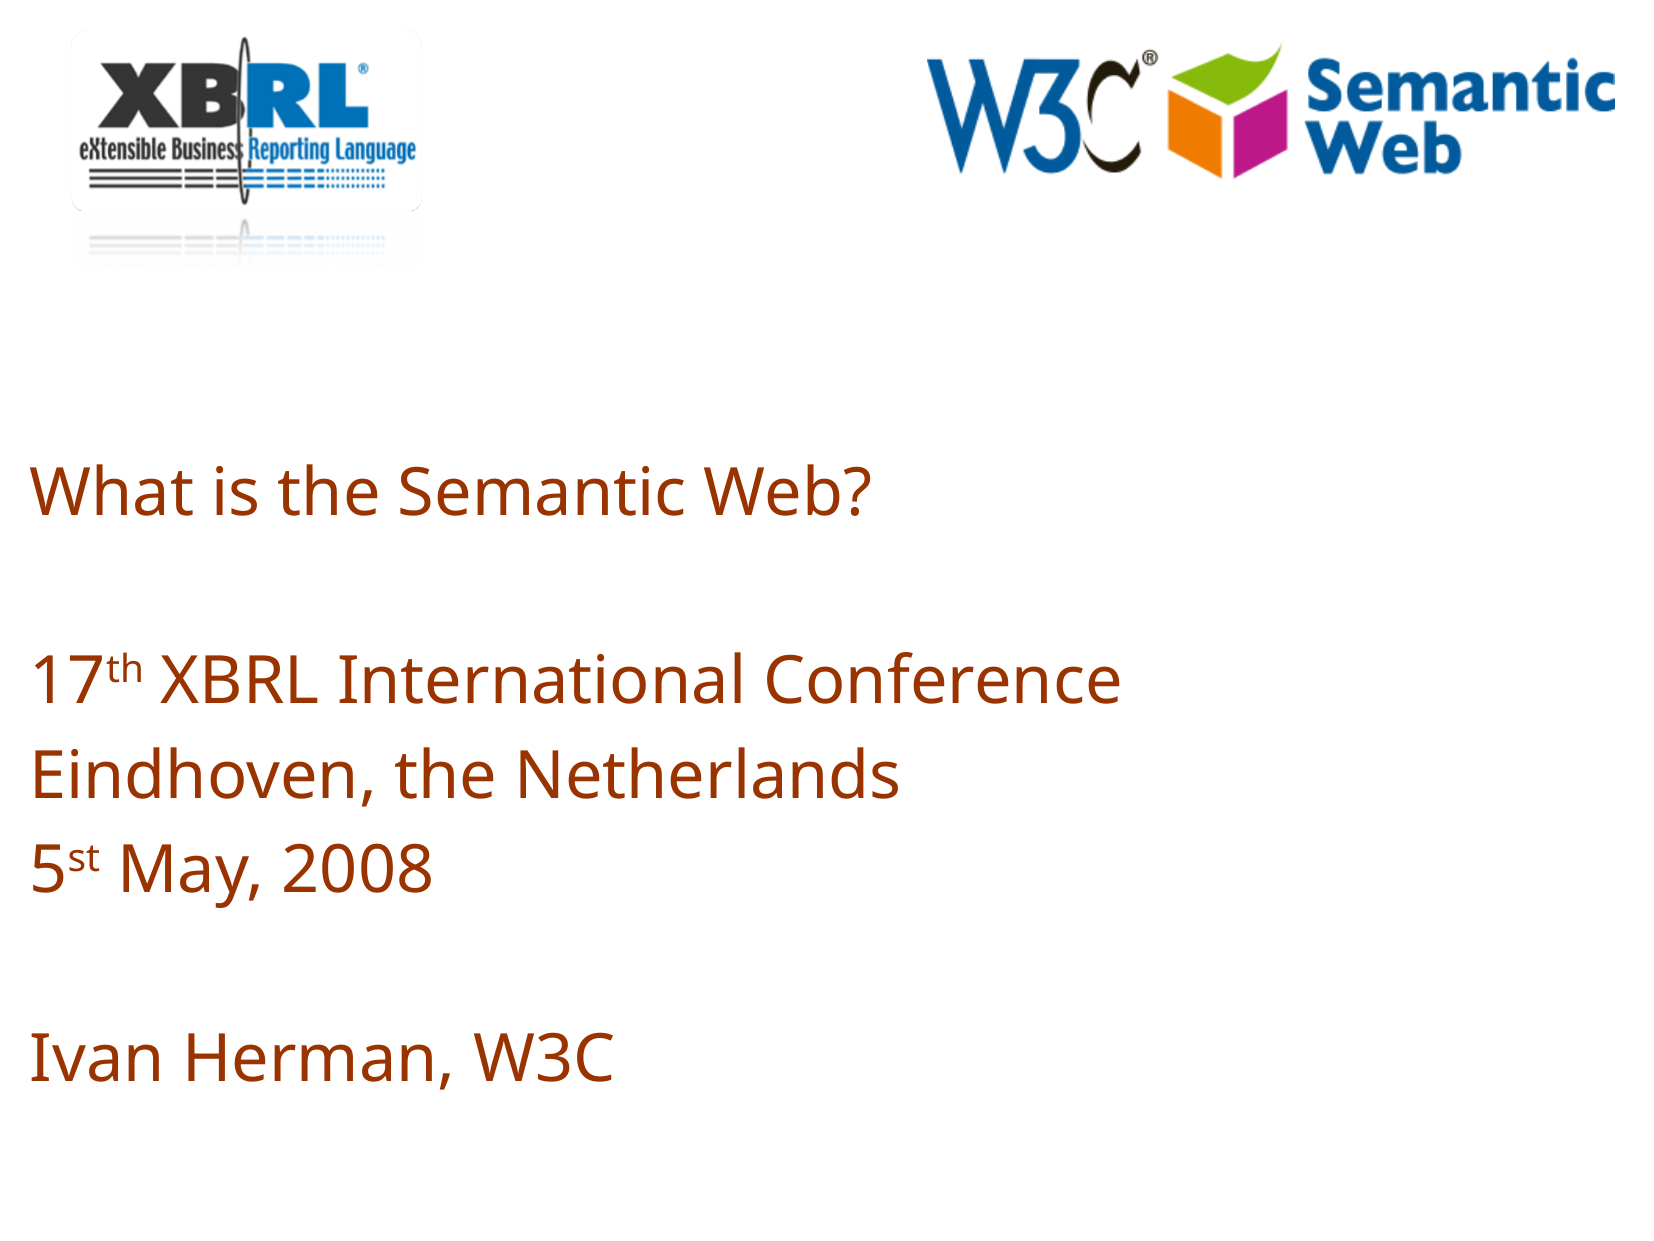

# What is the Semantic Web? 17th XBRL International Conference Eindhoven, the Netherlands 5st May, 2008 Ivan Herman, W3C